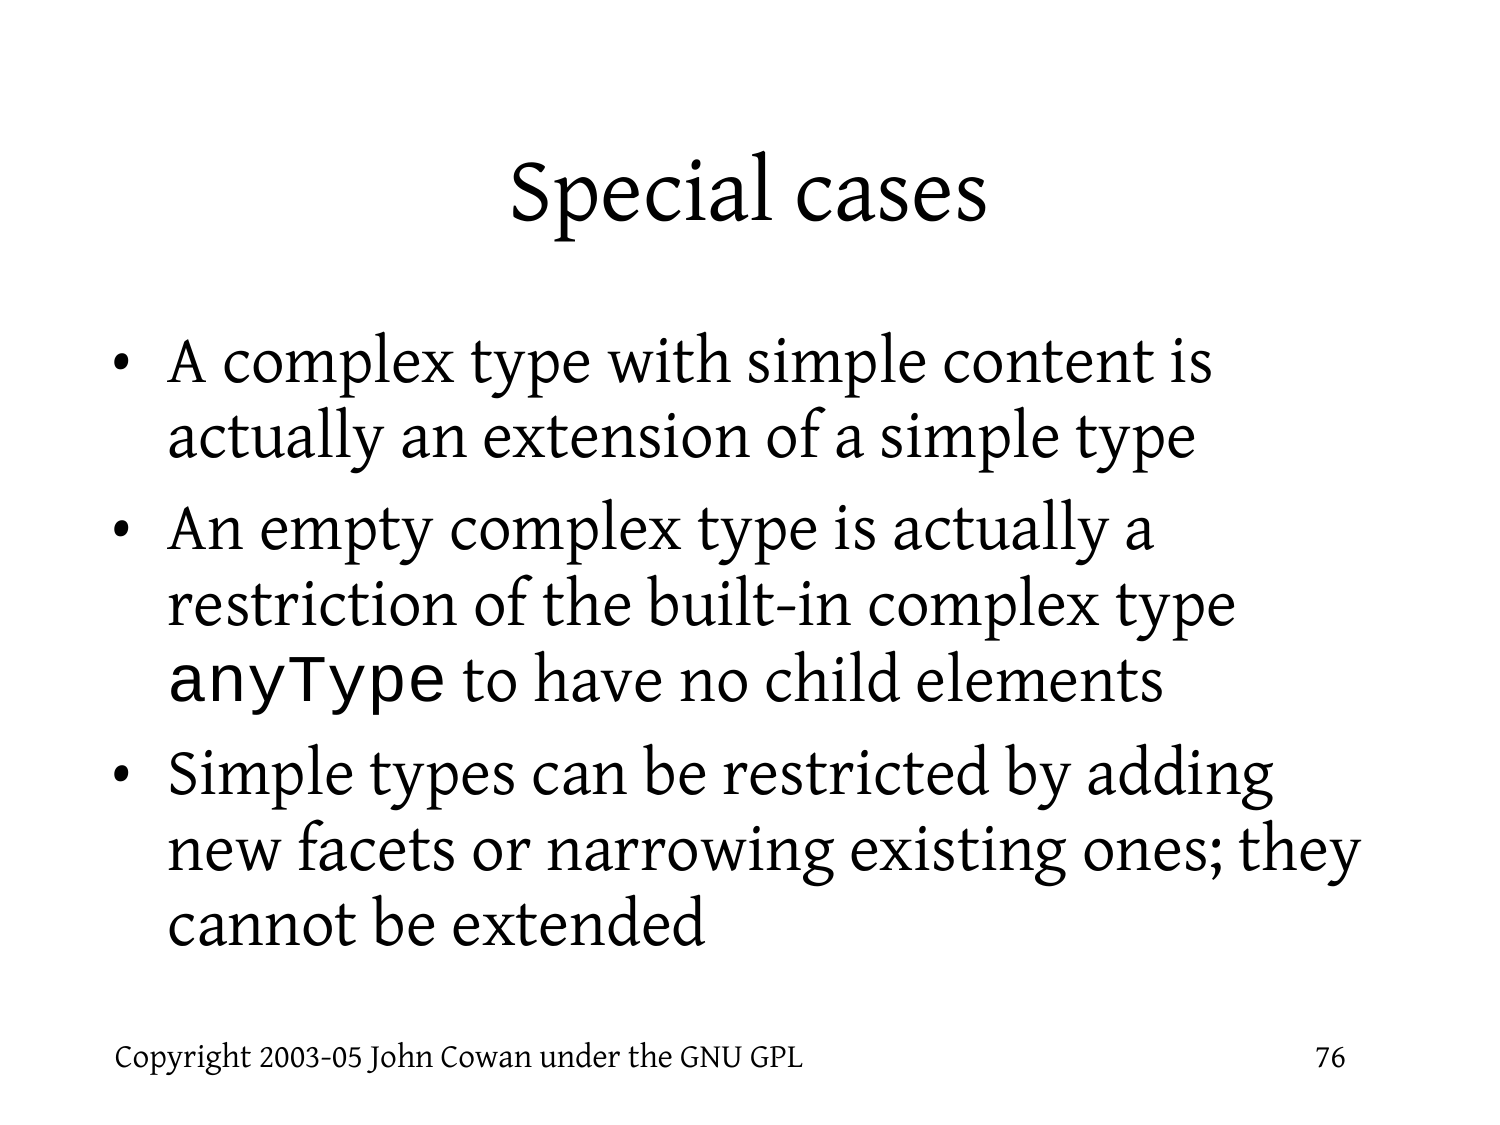

# Special cases
A complex type with simple content is actually an extension of a simple type
An empty complex type is actually a restriction of the built-in complex type anyType to have no child elements
Simple types can be restricted by adding new facets or narrowing existing ones; they cannot be extended